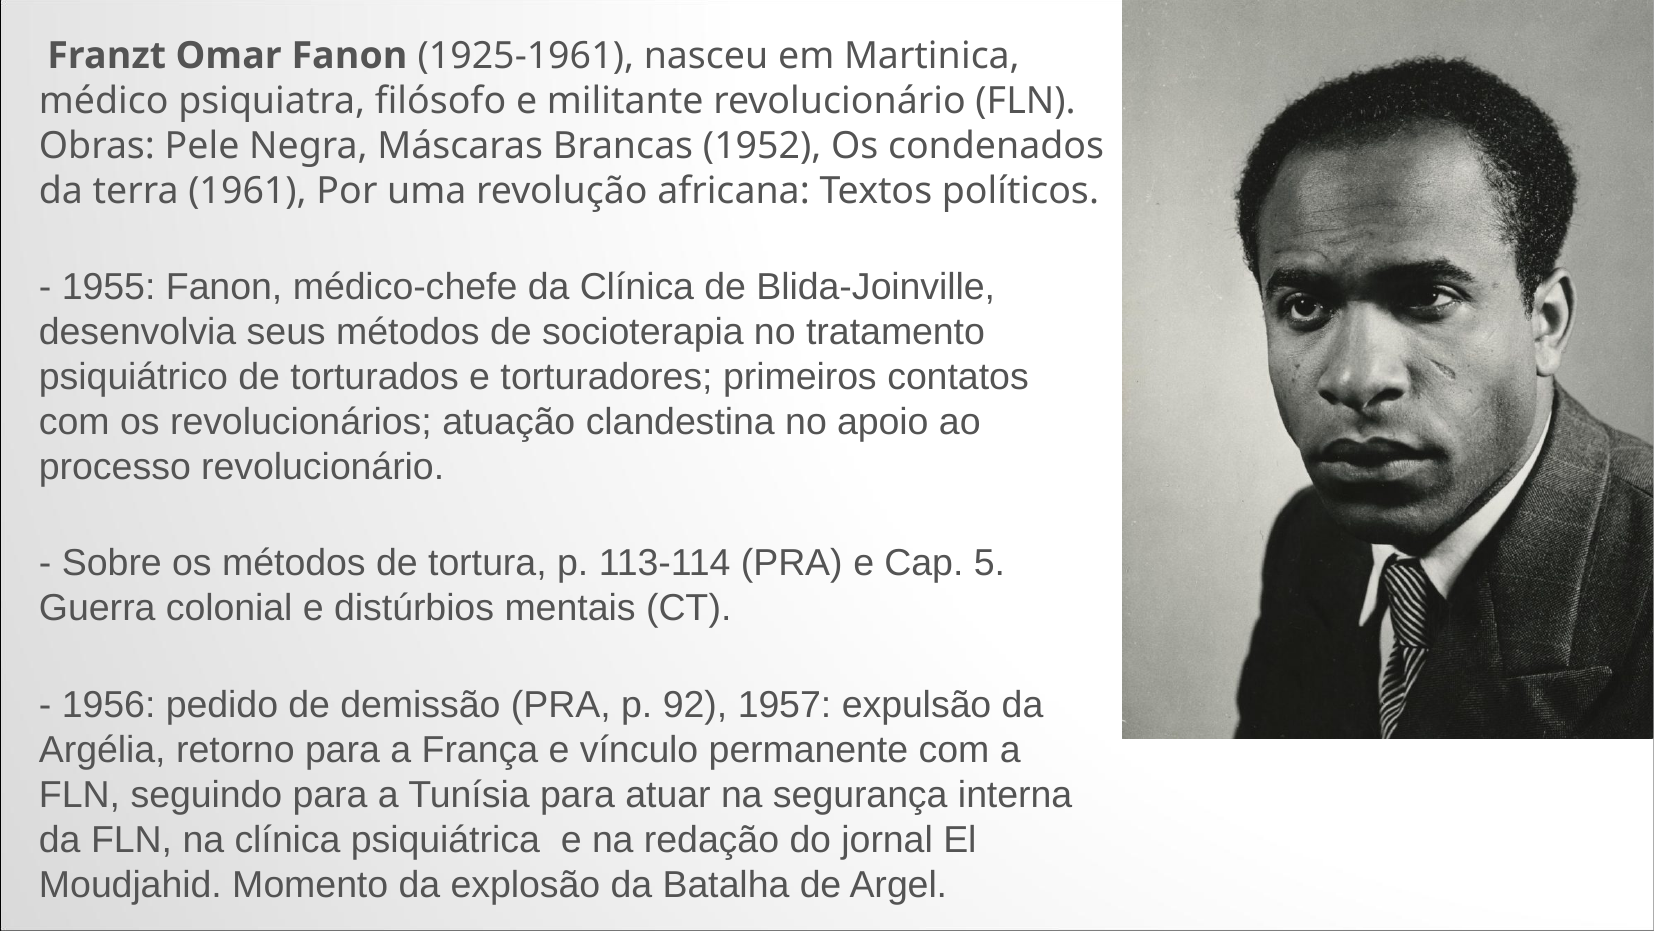

Franzt Omar Fanon (1925-1961), nasceu em Martinica, médico psiquiatra, filósofo e militante revolucionário (FLN). Obras: Pele Negra, Máscaras Brancas (1952), Os condenados da terra (1961), Por uma revolução africana: Textos políticos.
- 1955: Fanon, médico-chefe da Clínica de Blida-Joinville, desenvolvia seus métodos de socioterapia no tratamento psiquiátrico de torturados e torturadores; primeiros contatos com os revolucionários; atuação clandestina no apoio ao processo revolucionário.
- Sobre os métodos de tortura, p. 113-114 (PRA) e Cap. 5. Guerra colonial e distúrbios mentais (CT).
- 1956: pedido de demissão (PRA, p. 92), 1957: expulsão da Argélia, retorno para a França e vínculo permanente com a FLN, seguindo para a Tunísia para atuar na segurança interna da FLN, na clínica psiquiátrica e na redação do jornal El Moudjahid. Momento da explosão da Batalha de Argel.